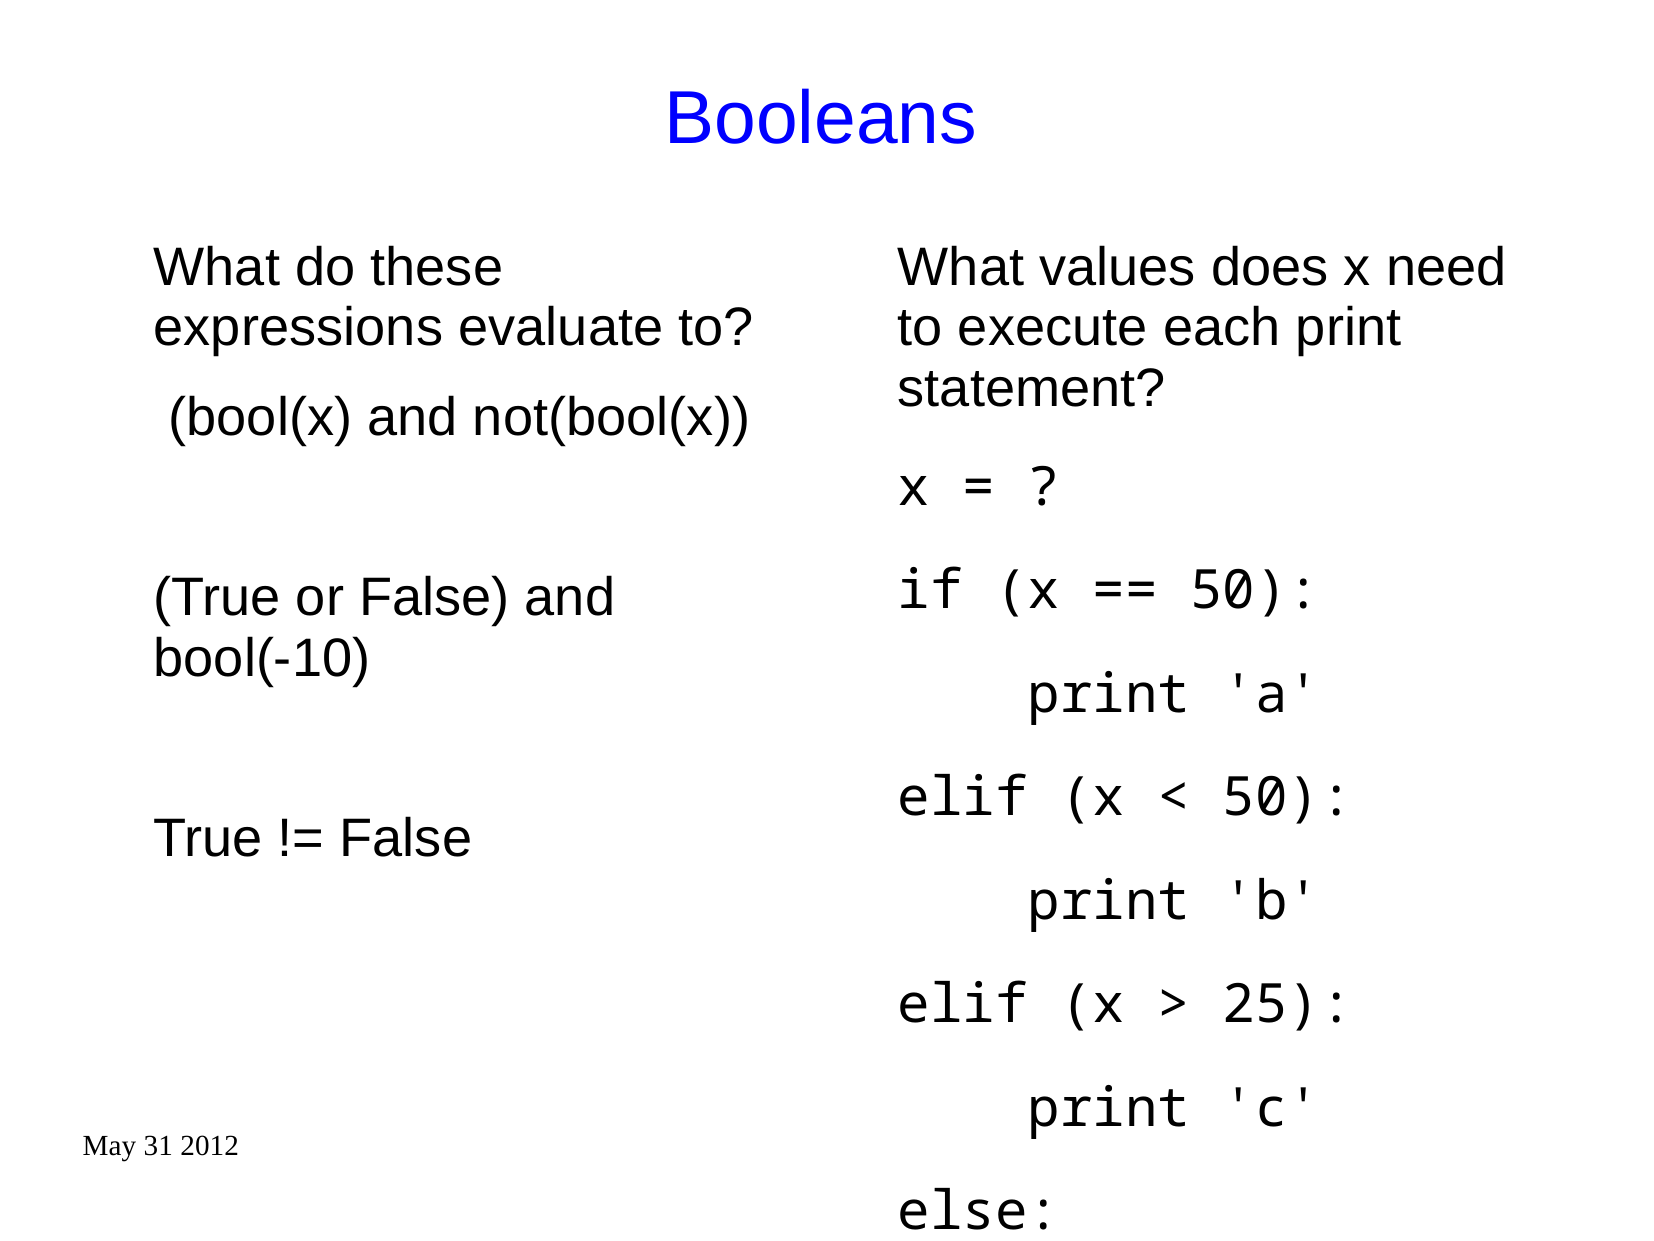

# Booleans
What values does x need to execute each print statement?
x = ?
if (x == 50):
 print 'a'
elif (x < 50):
 print 'b'
elif (x > 25):
 print 'c'
else:
 print 'd'
What do these expressions evaluate to?
 (bool(x) and not(bool(x))
(True or False) and bool(-10)
True != False
May 31 2012